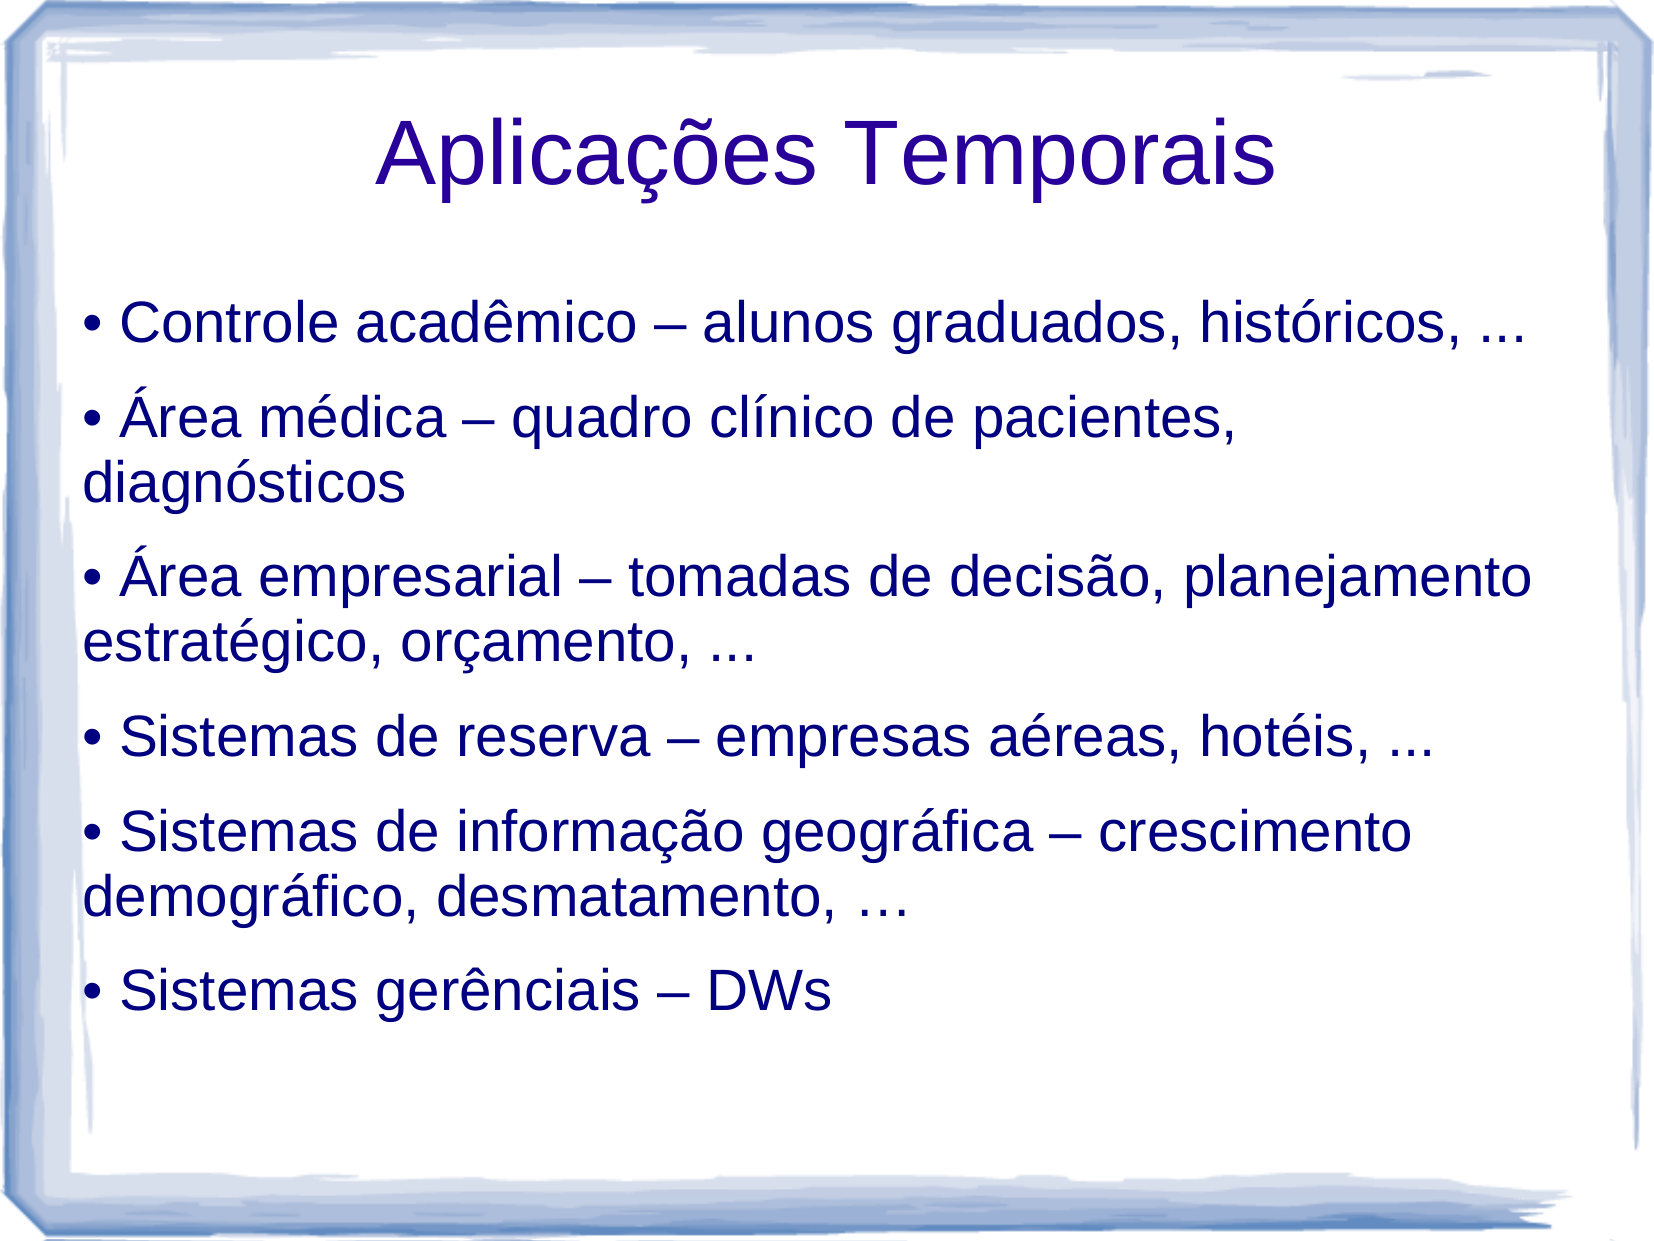

# Aplicações Temporais
• Controle acadêmico – alunos graduados, históricos, ...
• Área médica – quadro clínico de pacientes, diagnósticos
• Área empresarial – tomadas de decisão, planejamento estratégico, orçamento, ...
• Sistemas de reserva – empresas aéreas, hotéis, ...
• Sistemas de informação geográfica – crescimento demográfico, desmatamento, …
• Sistemas gerênciais – DWs